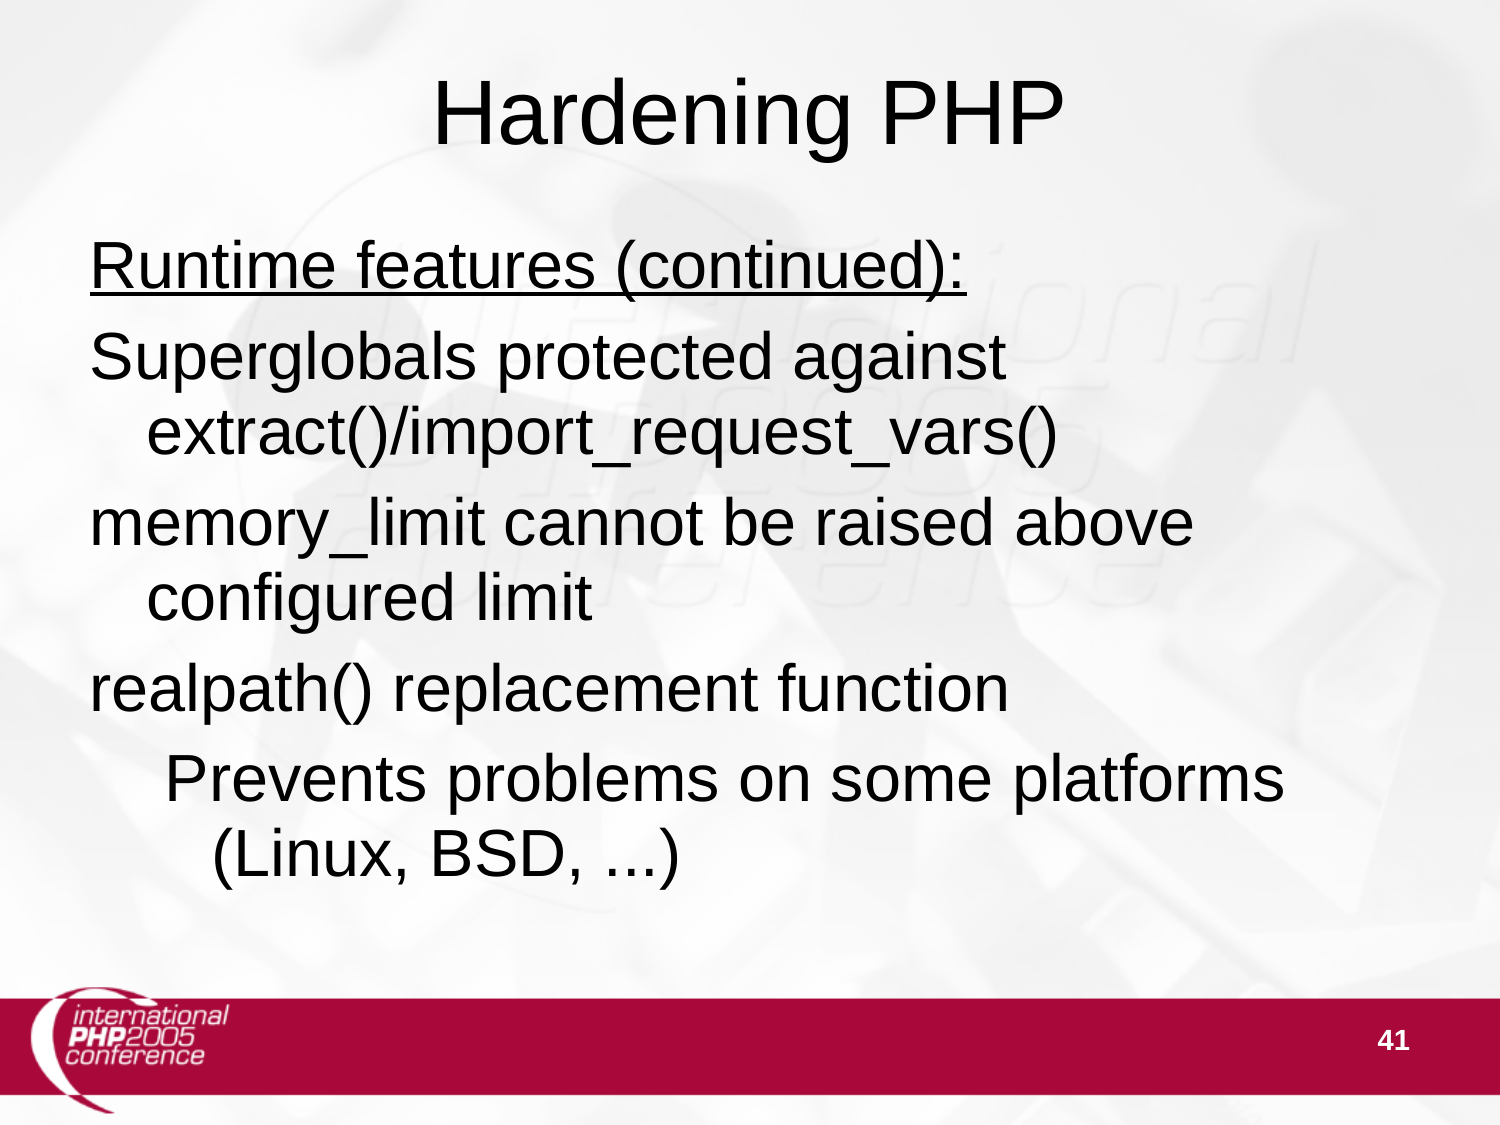

# Hardening PHP
Runtime features (continued):
Superglobals protected against extract()/import_request_vars()
memory_limit cannot be raised above configured limit
realpath() replacement function
Prevents problems on some platforms
(Linux, BSD, ...)
41